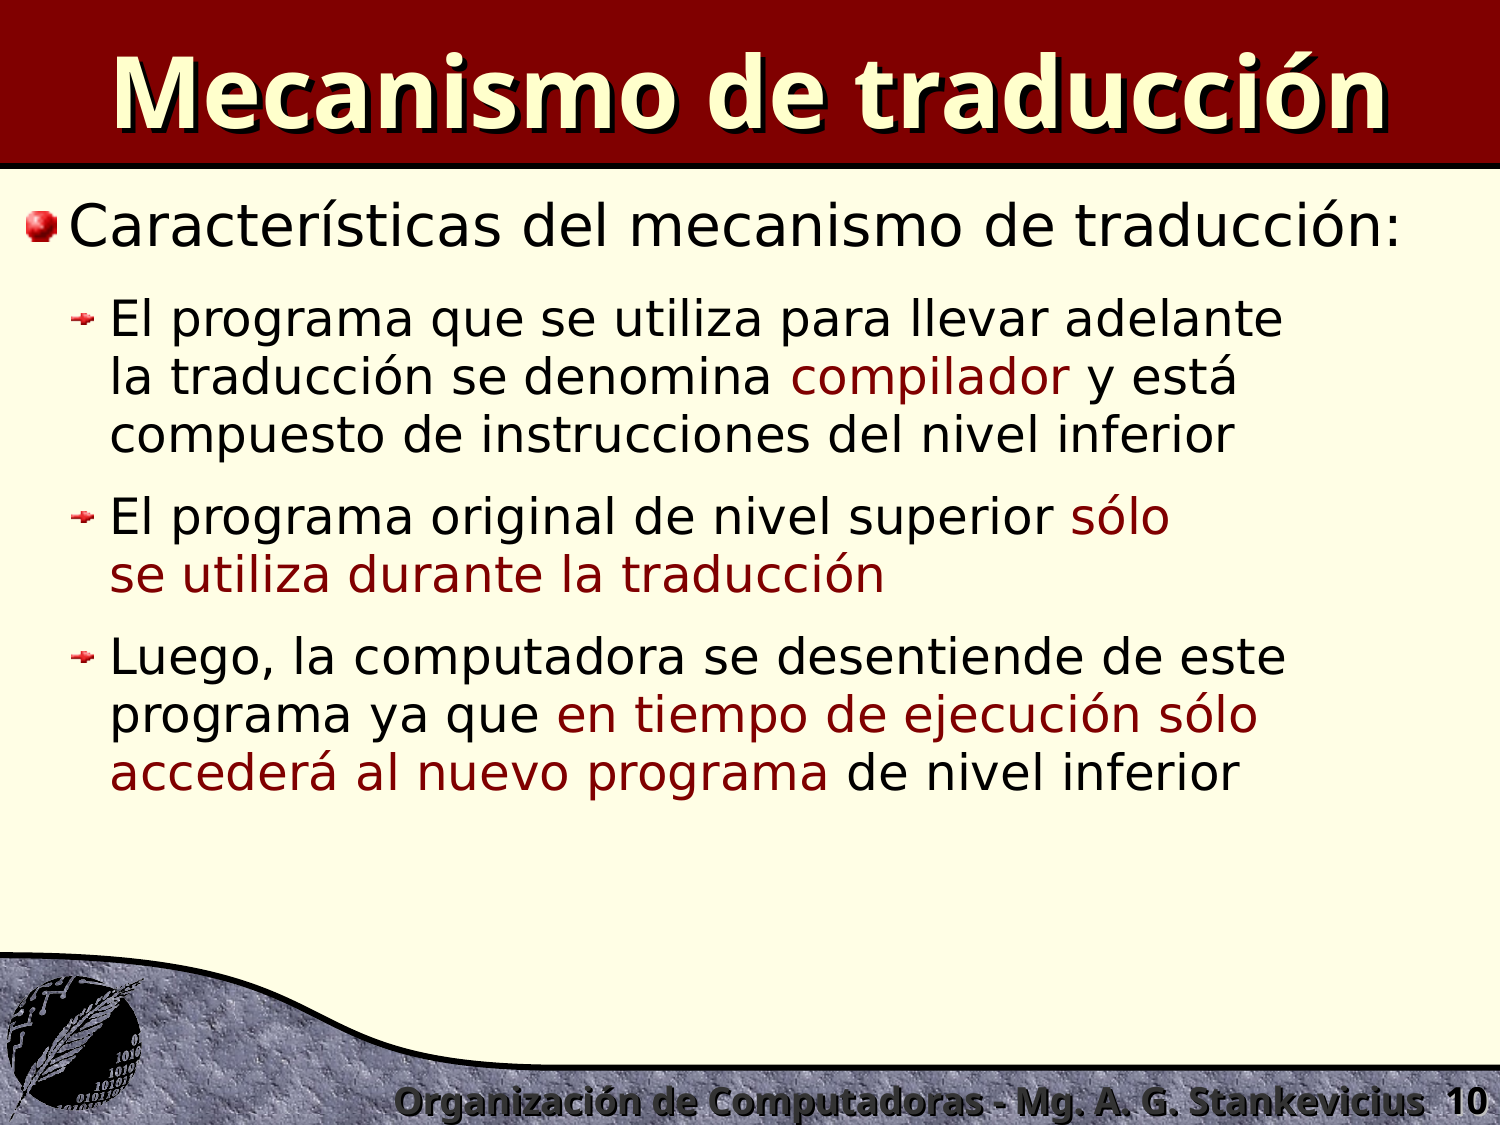

# Mecanismo de traducción
Características del mecanismo de traducción:
El programa que se utiliza para llevar adelante
la traducción se denomina compilador y está compuesto de instrucciones del nivel inferior
El programa original de nivel superior sólo
se utiliza durante la traducción
Luego, la computadora se desentiende de este programa ya que en tiempo de ejecución sólo accederá al nuevo programa de nivel inferior
10